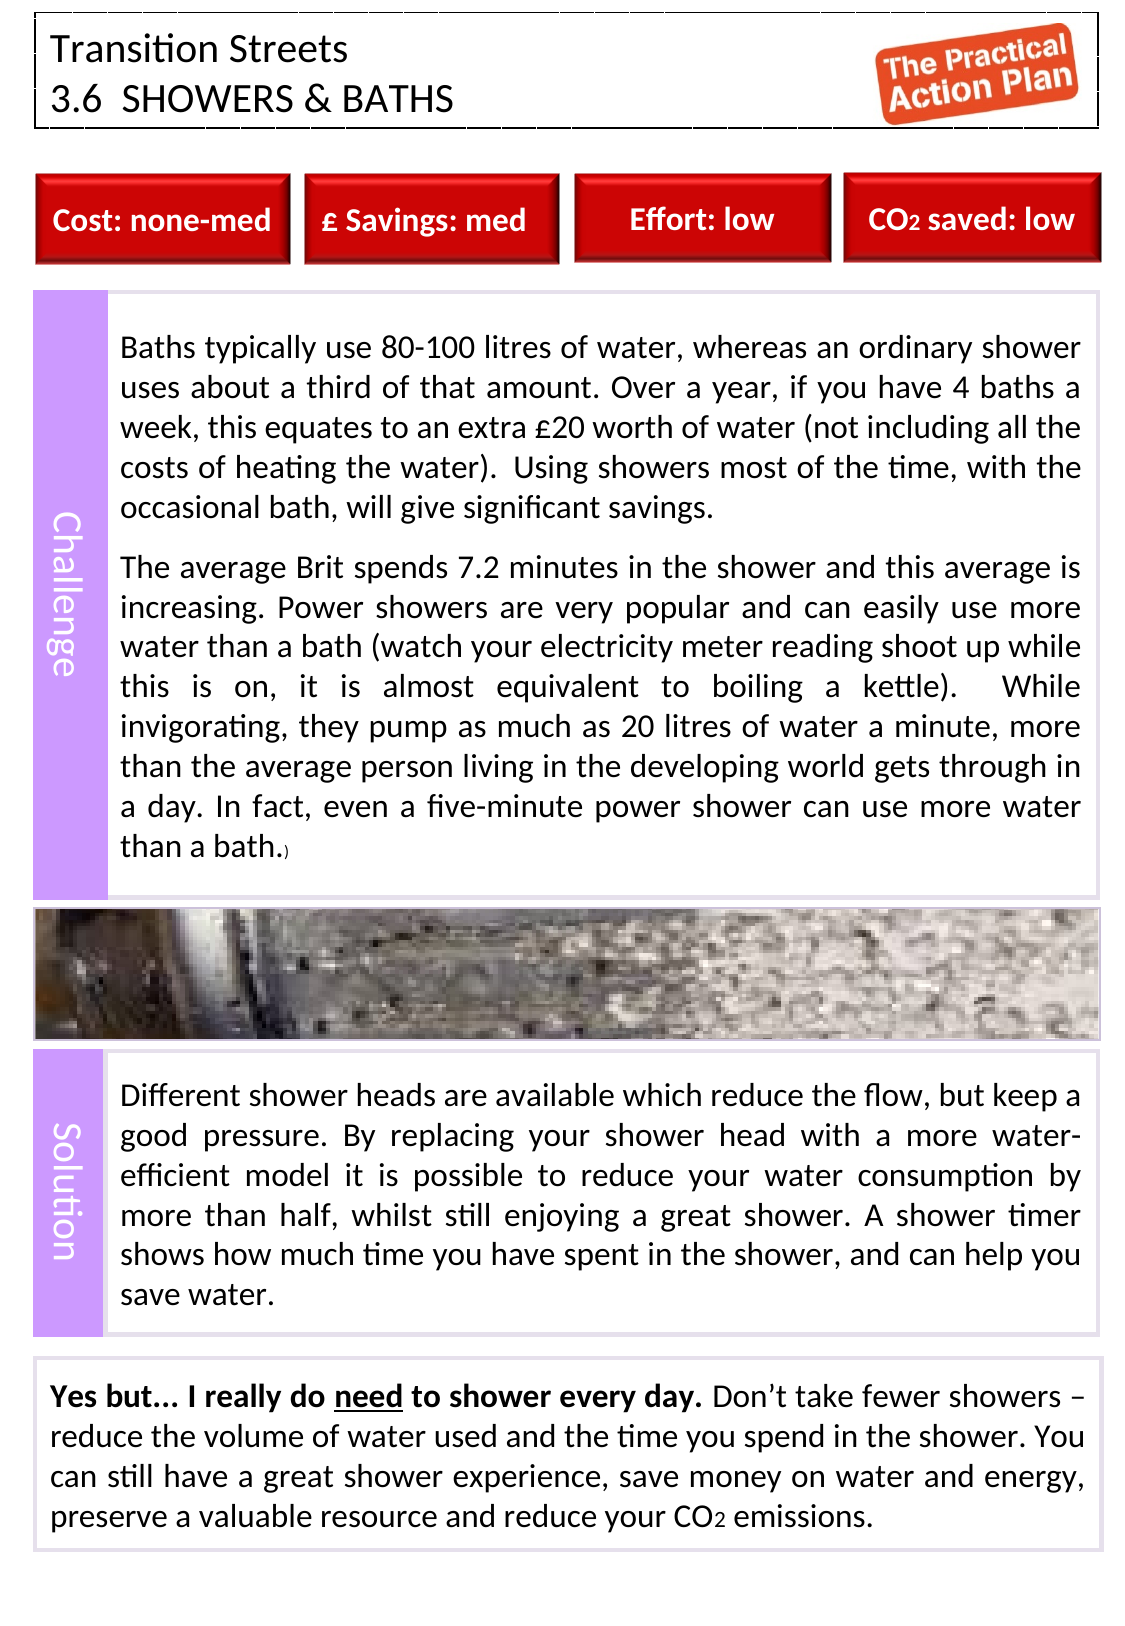

Transition Streets
3.6 SHOWERS & BATHS
CO2 saved: low
Cost: none-med
£ Savings: med
Effort: low
Challenge
Baths typically use 80-100 litres of water, whereas an ordinary shower uses about a third of that amount. Over a year, if you have 4 baths a week, this equates to an extra £20 worth of water (not including all the costs of heating the water). Using showers most of the time, with the occasional bath, will give significant savings.
The average Brit spends 7.2 minutes in the shower and this average is increasing. Power showers are very popular and can easily use more water than a bath (watch your electricity meter reading shoot up while this is on, it is almost equivalent to boiling a kettle). While invigorating, they pump as much as 20 litres of water a minute, more than the average person living in the developing world gets through in a day. In fact, even a five-minute power shower can use more water than a bath.)
Solution
Different shower heads are available which reduce the flow, but keep a good pressure. By replacing your shower head with a more water-efficient model it is possible to reduce your water consumption by more than half, whilst still enjoying a great shower. A shower timer shows how much time you have spent in the shower, and can help you save water.
Yes but... I really do need to shower every day. Don’t take fewer showers – reduce the volume of water used and the time you spend in the shower. You can still have a great shower experience, save money on water and energy, preserve a valuable resource and reduce your CO2 emissions.